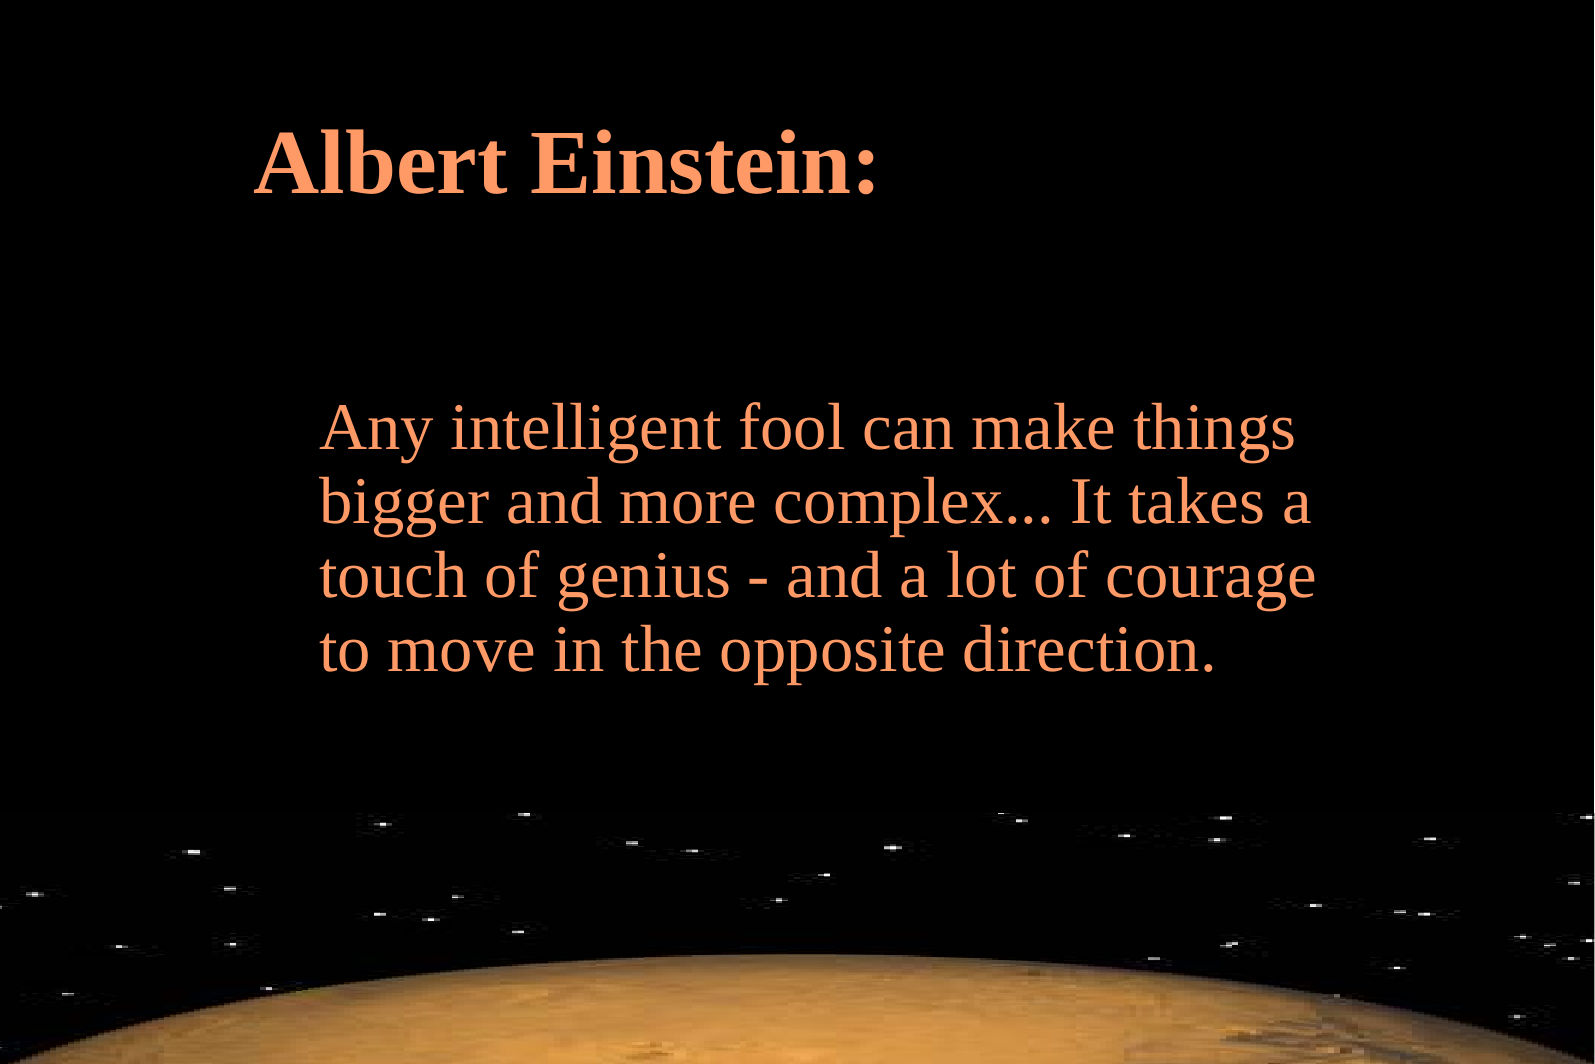

Albert Einstein:
Any intelligent fool can make things bigger and more complex... It takes a touch of genius - and a lot of courage to move in the opposite direction.